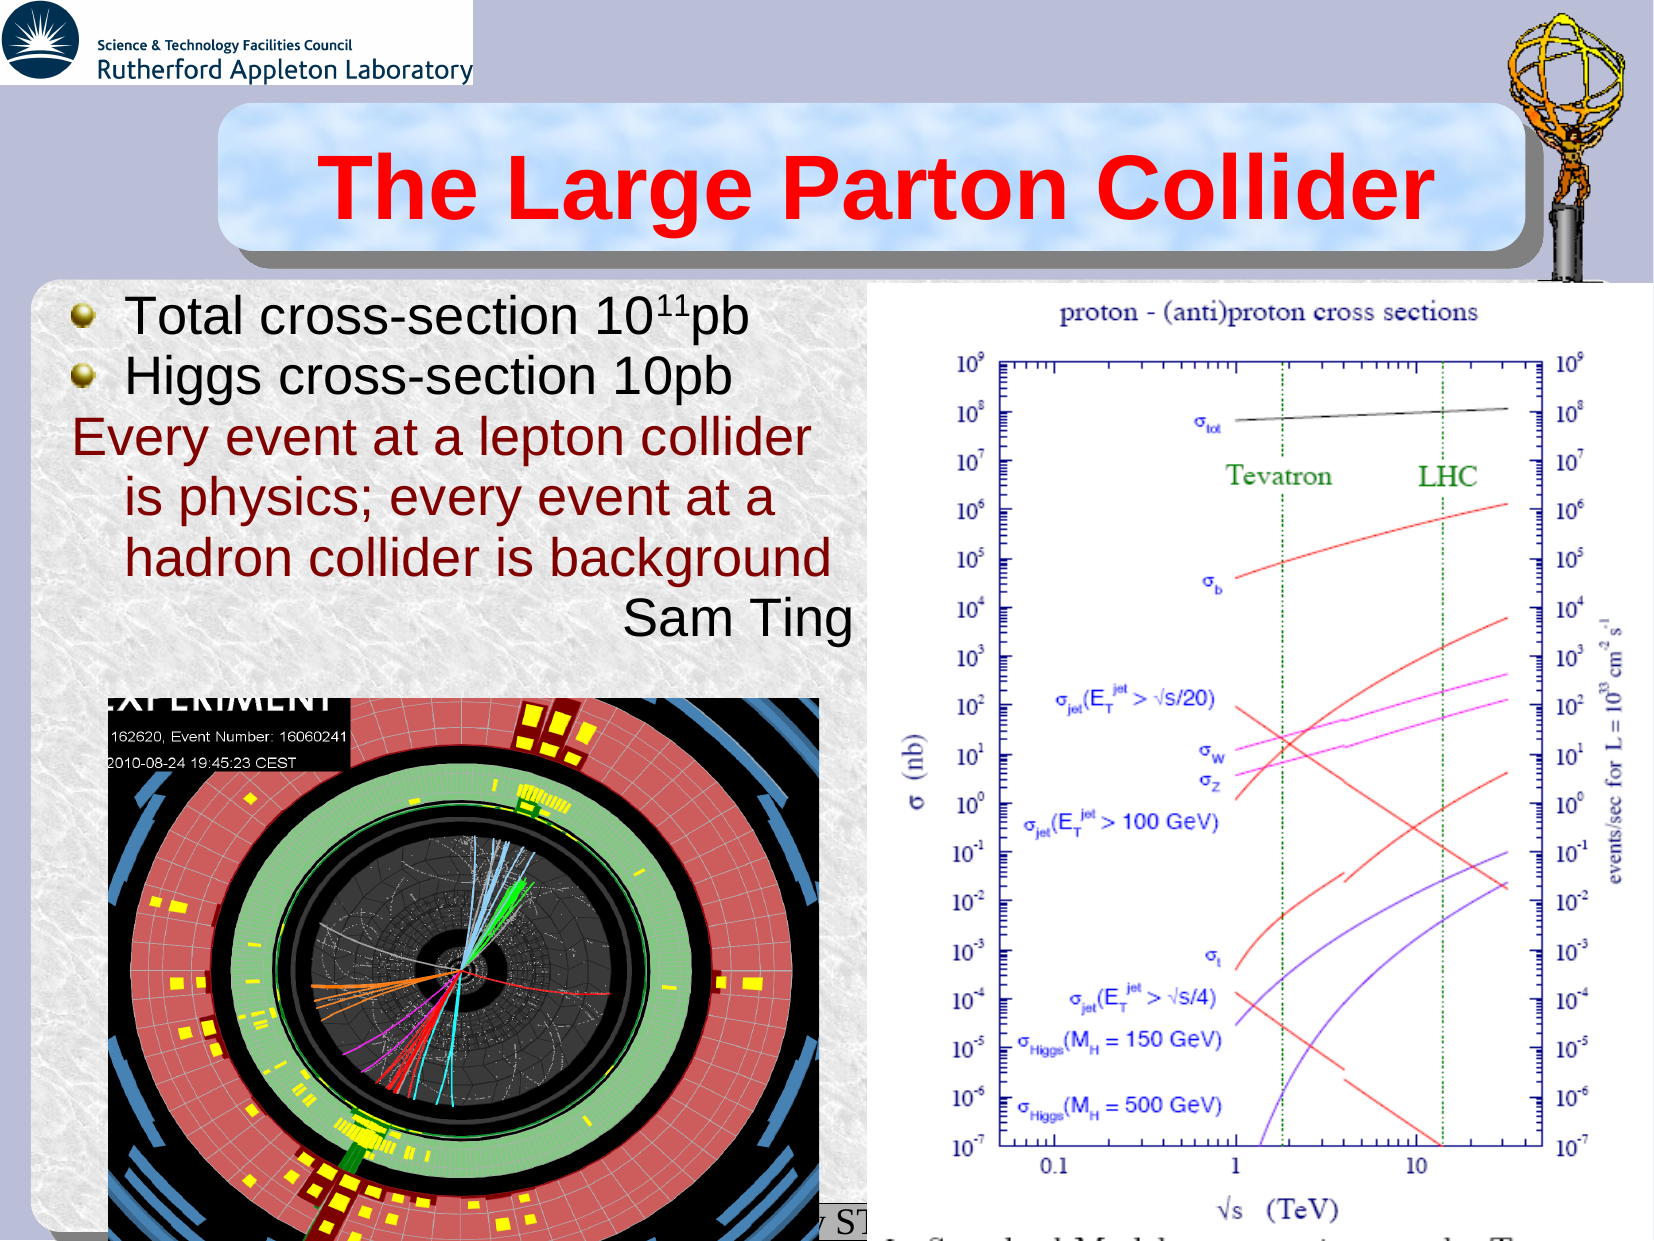

# The Large Parton Collider
Total cross-section 1011pb
Higgs cross-section 10pb
Every event at a lepton collider is physics; every event at a hadron collider is background
Sam Ting